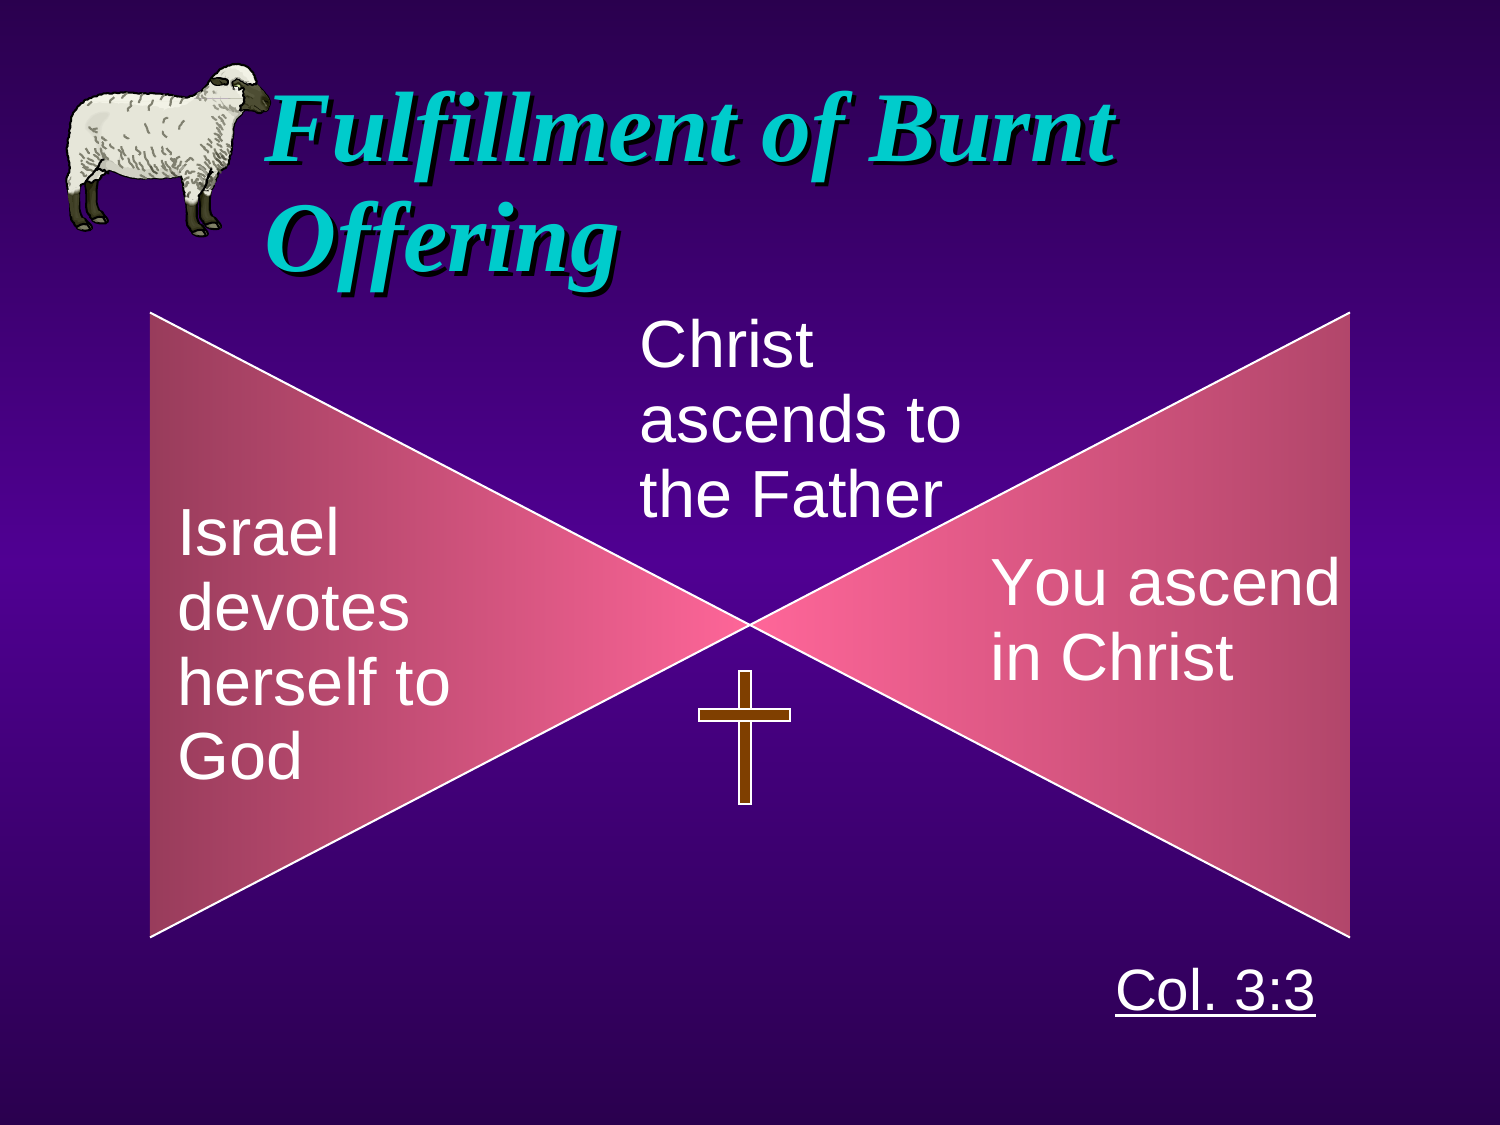

# Fulfillment of Burnt Offering
Christ ascends to the Father
Israel devotes herself to God
You ascend in Christ
Col. 3:3